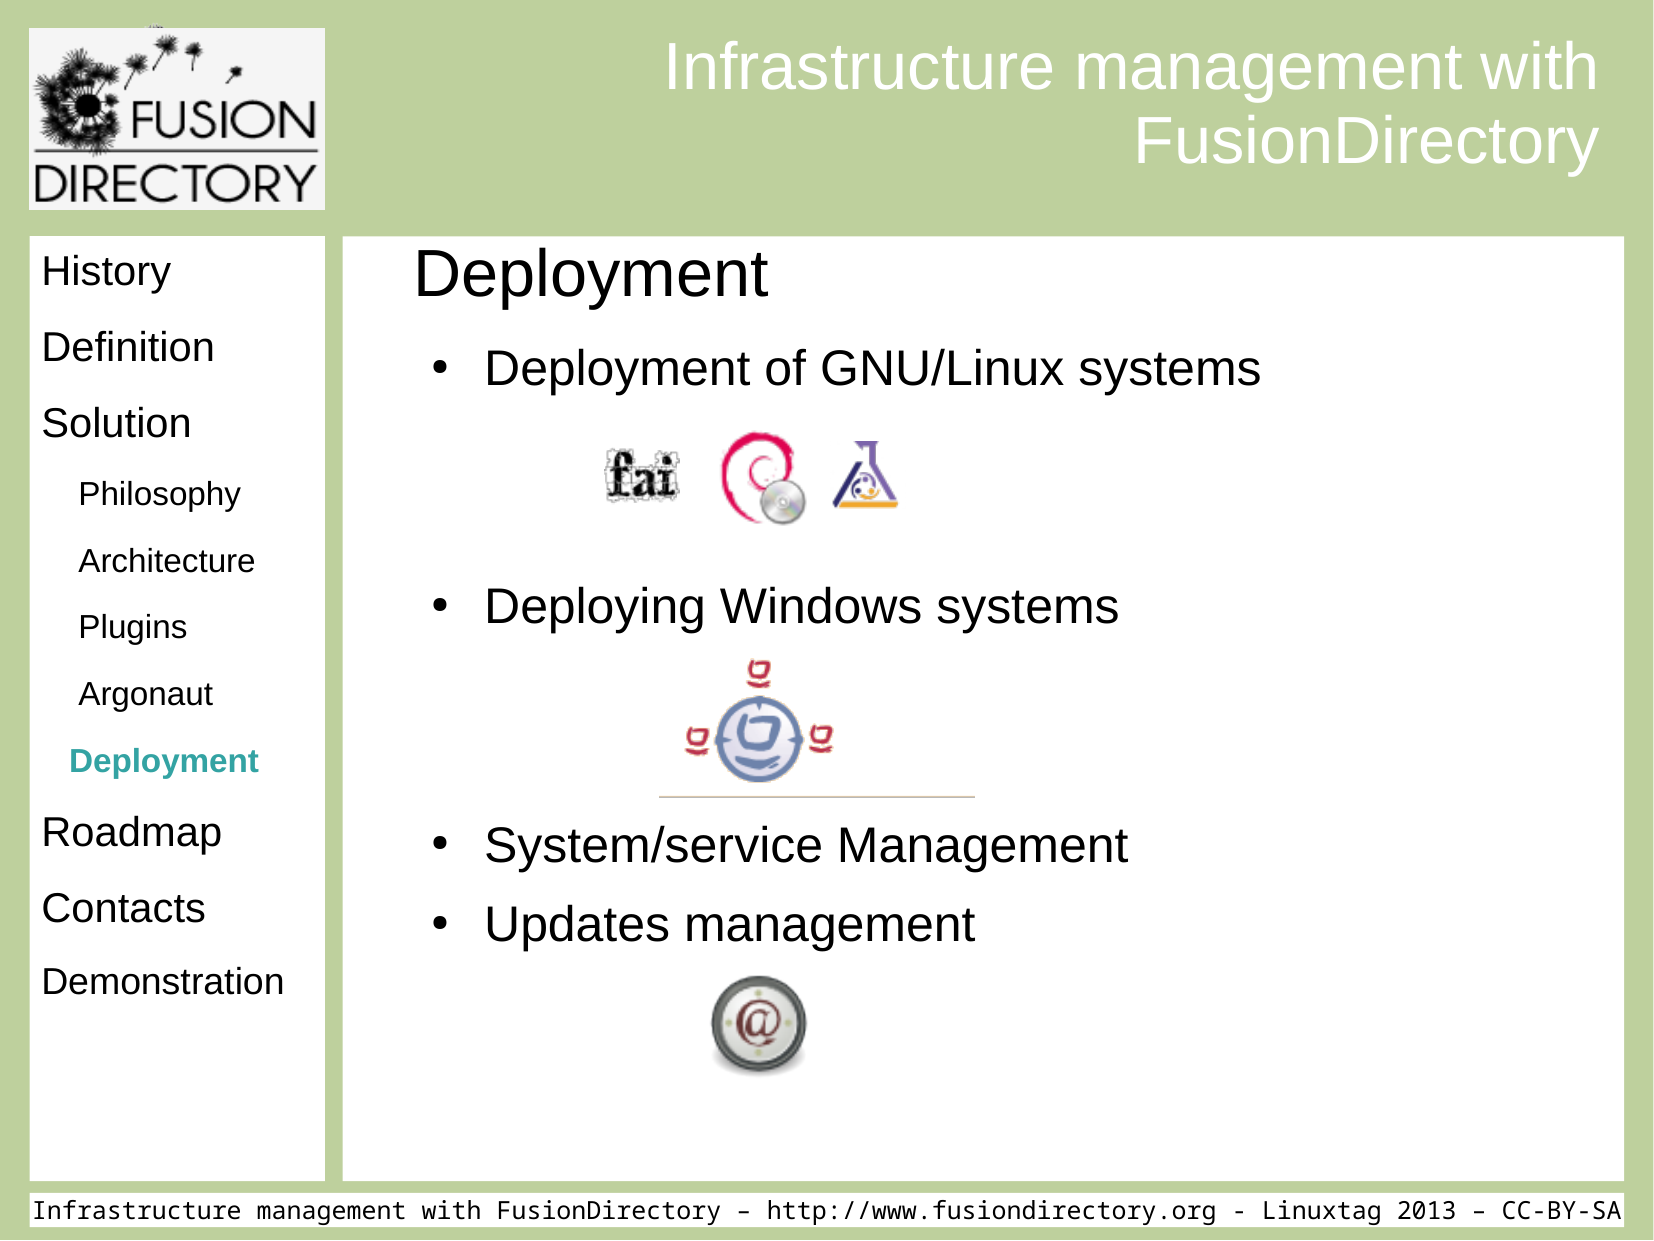

# Infrastructure management with FusionDirectory
History
Definition
Solution
 Philosophy
 Architecture
 Plugins
 Argonaut
 Deployment
Roadmap
Contacts
Demonstration
Deployment
Deployment of GNU/Linux systems
Deploying Windows systems
System/service Management
Updates management